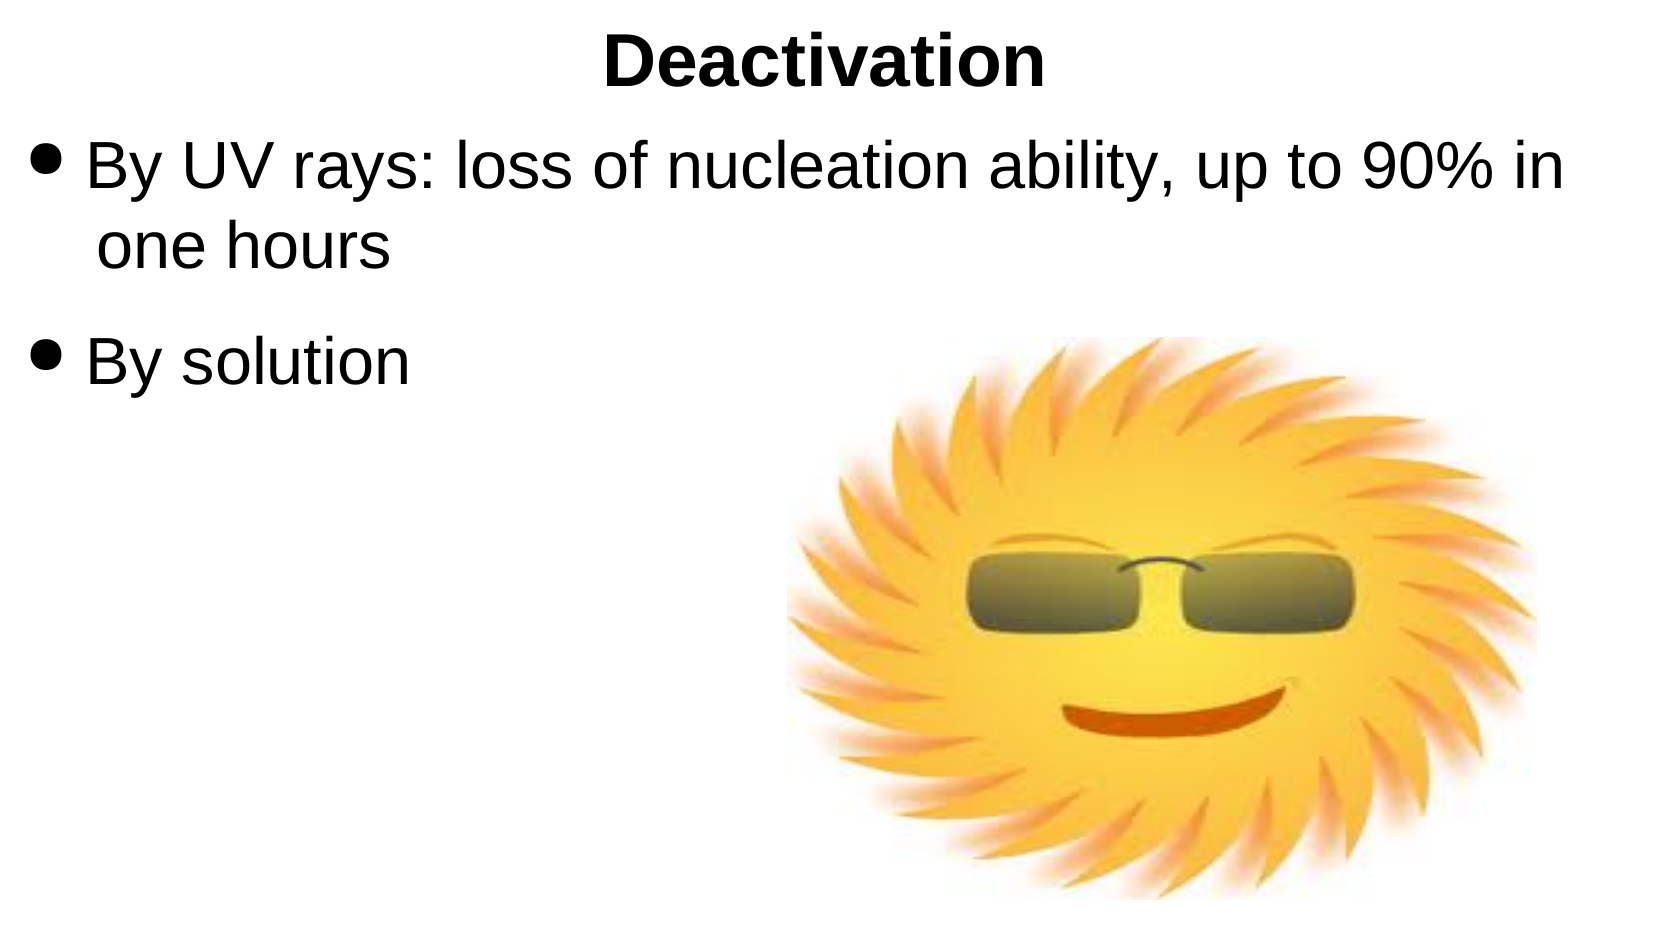

# Deactivation
 By UV rays: loss of nucleation ability, up to 90% in one hours
 By solution